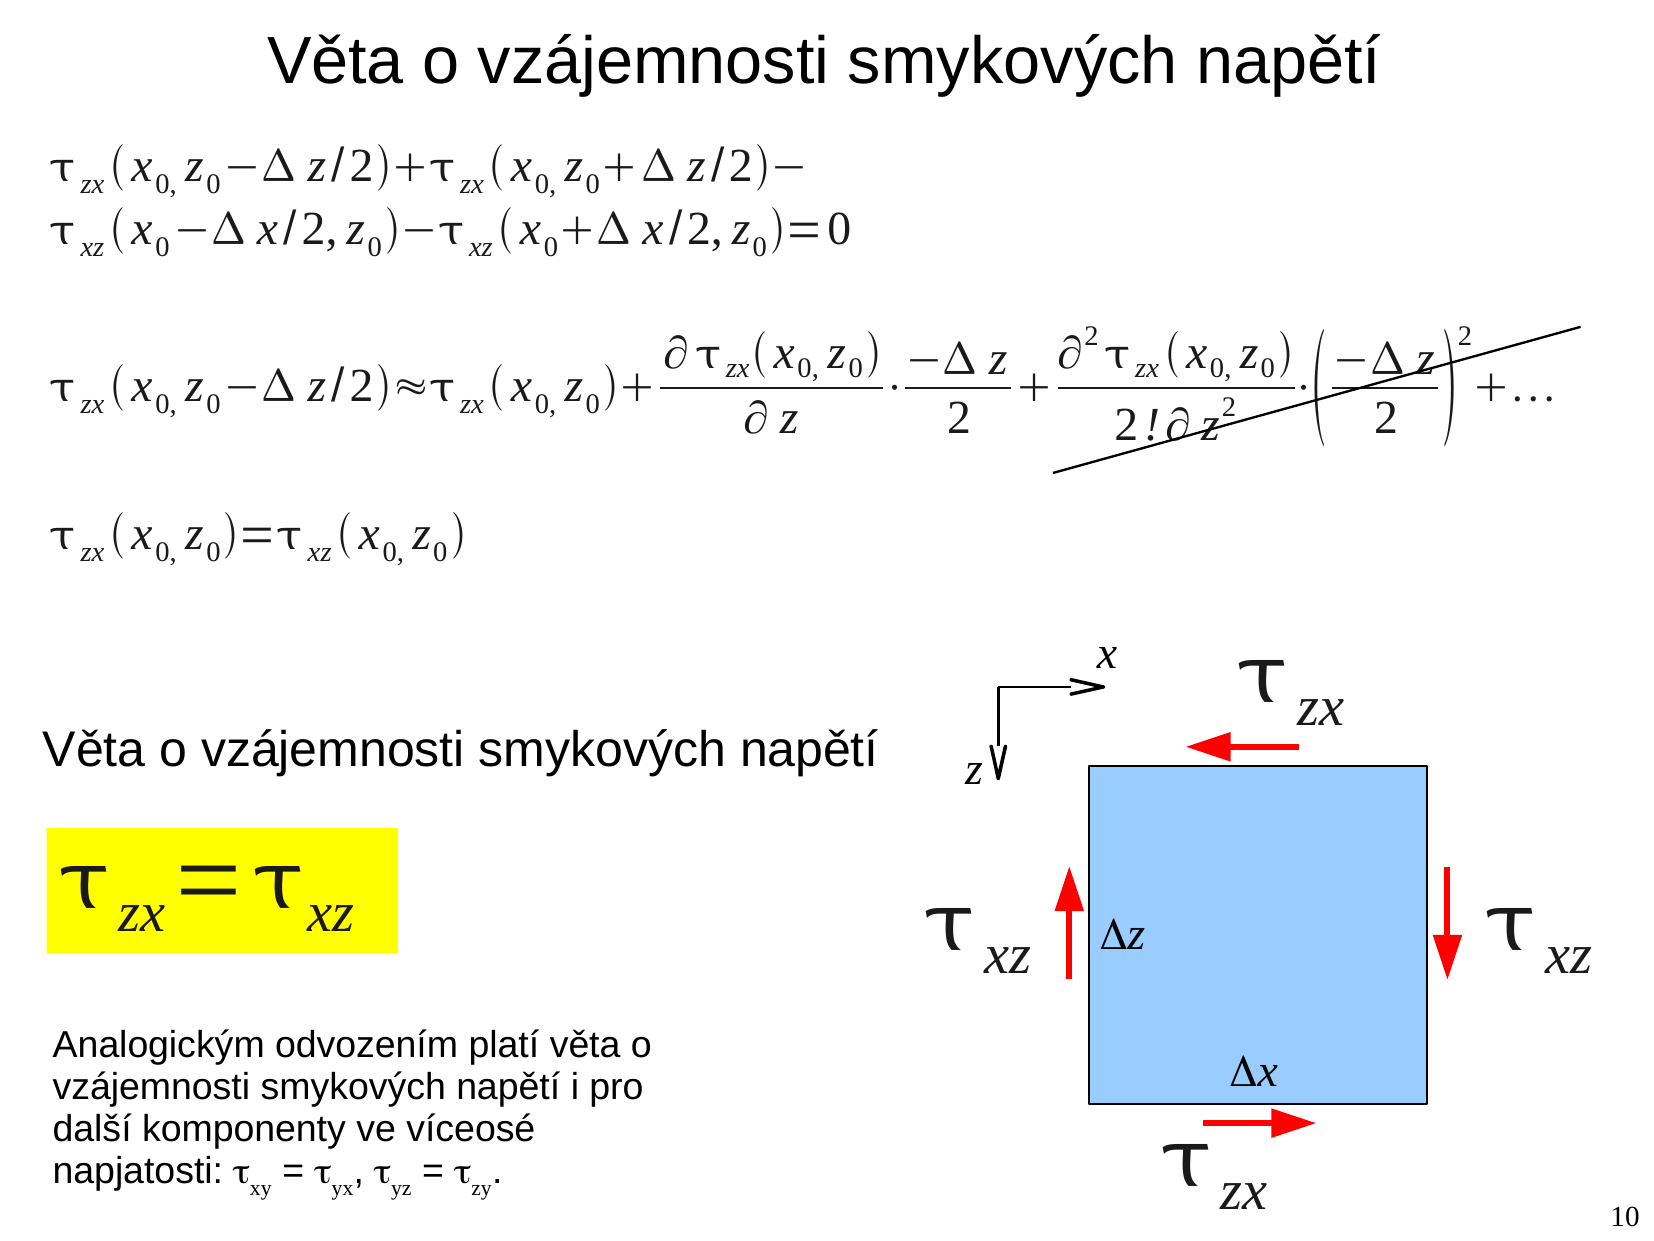

# Věta o vzájemnosti smykových napětí
x
Věta o vzájemnosti smykových napětí
z
Dz
Analogickým odvozením platí věta o vzájemnosti smykových napětí i pro další komponenty ve víceosé napjatosti: txy = tyx, tyz = tzy.
Dx
10